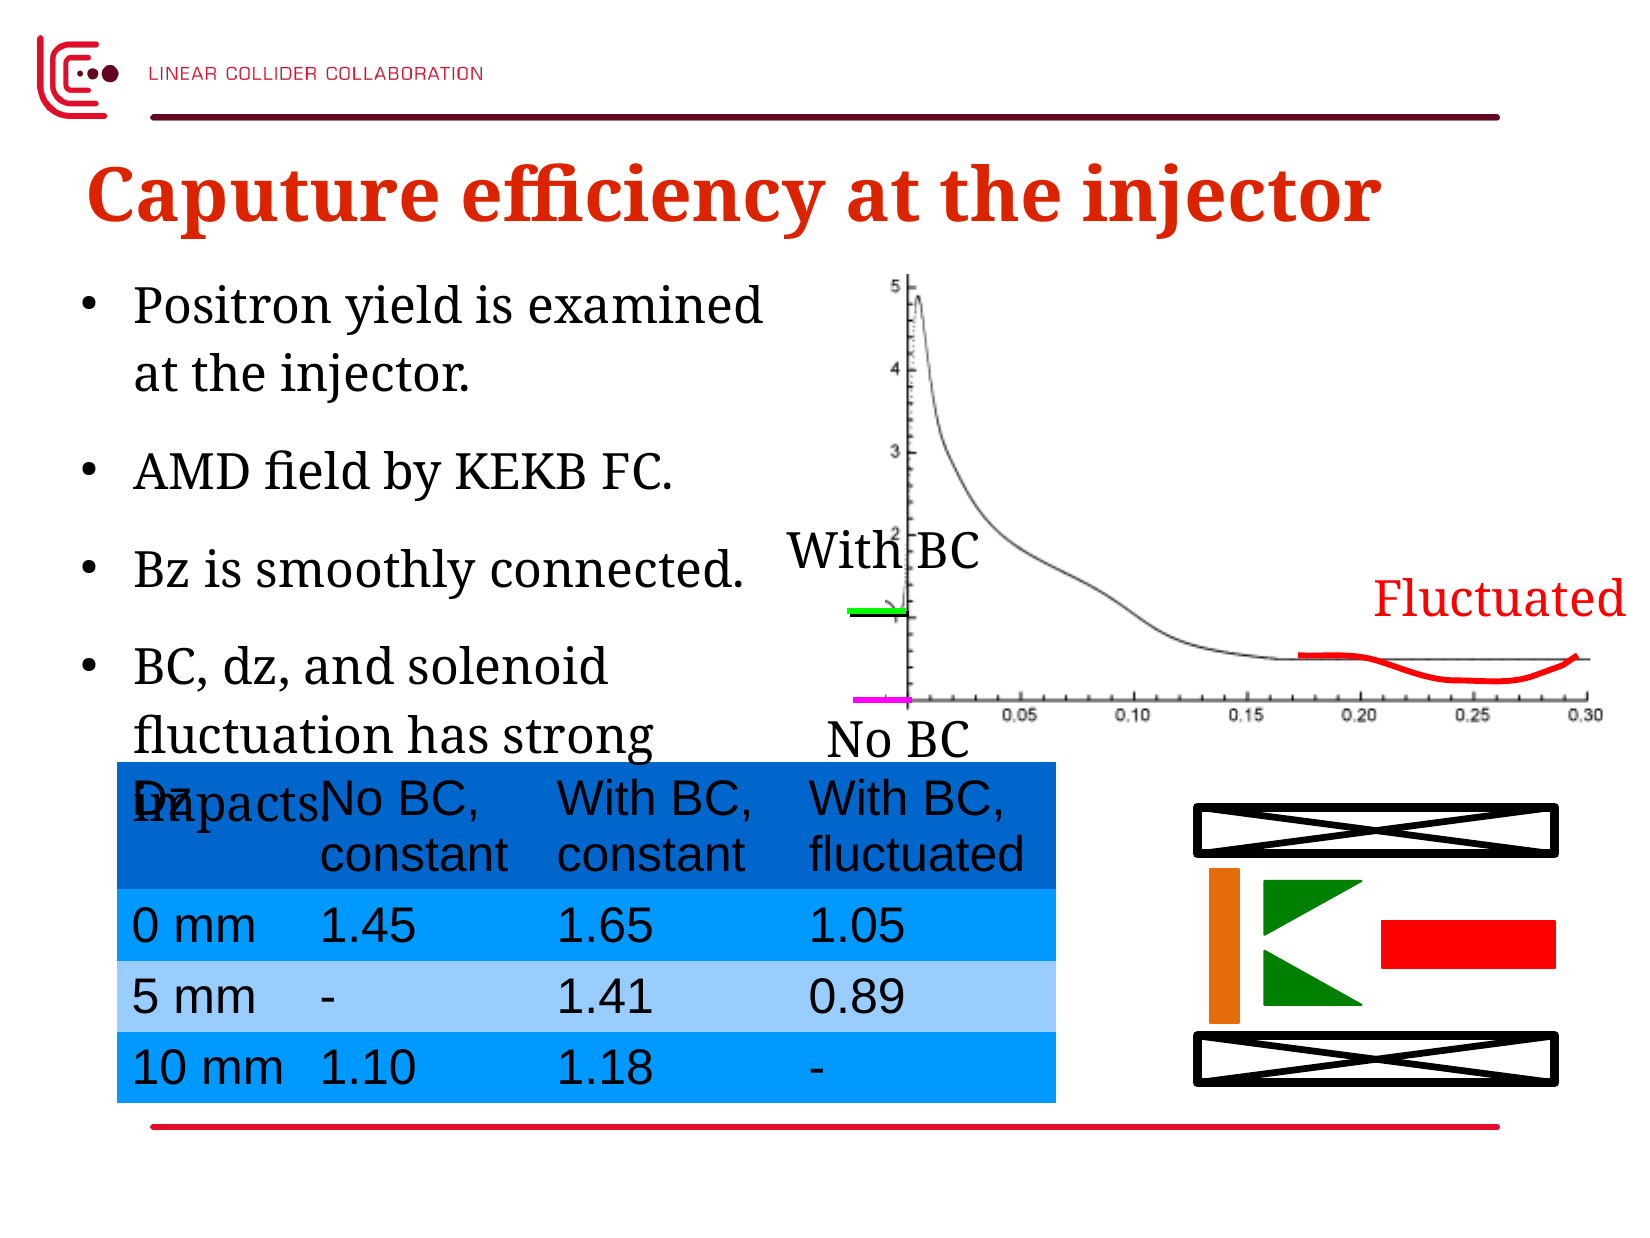

# Caputure efficiency at the injector
Positron yield is examined at the injector.
AMD field by KEKB FC.
Bz is smoothly connected.
BC, dz, and solenoid fluctuation has strong impacts.
With BC
Fluctuated
No BC
| Dz | No BC, constant | With BC, constant | With BC, fluctuated |
| --- | --- | --- | --- |
| 0 mm | 1.45 | 1.65 | 1.05 |
| 5 mm | - | 1.41 | 0.89 |
| 10 mm | 1.10 | 1.18 | - |